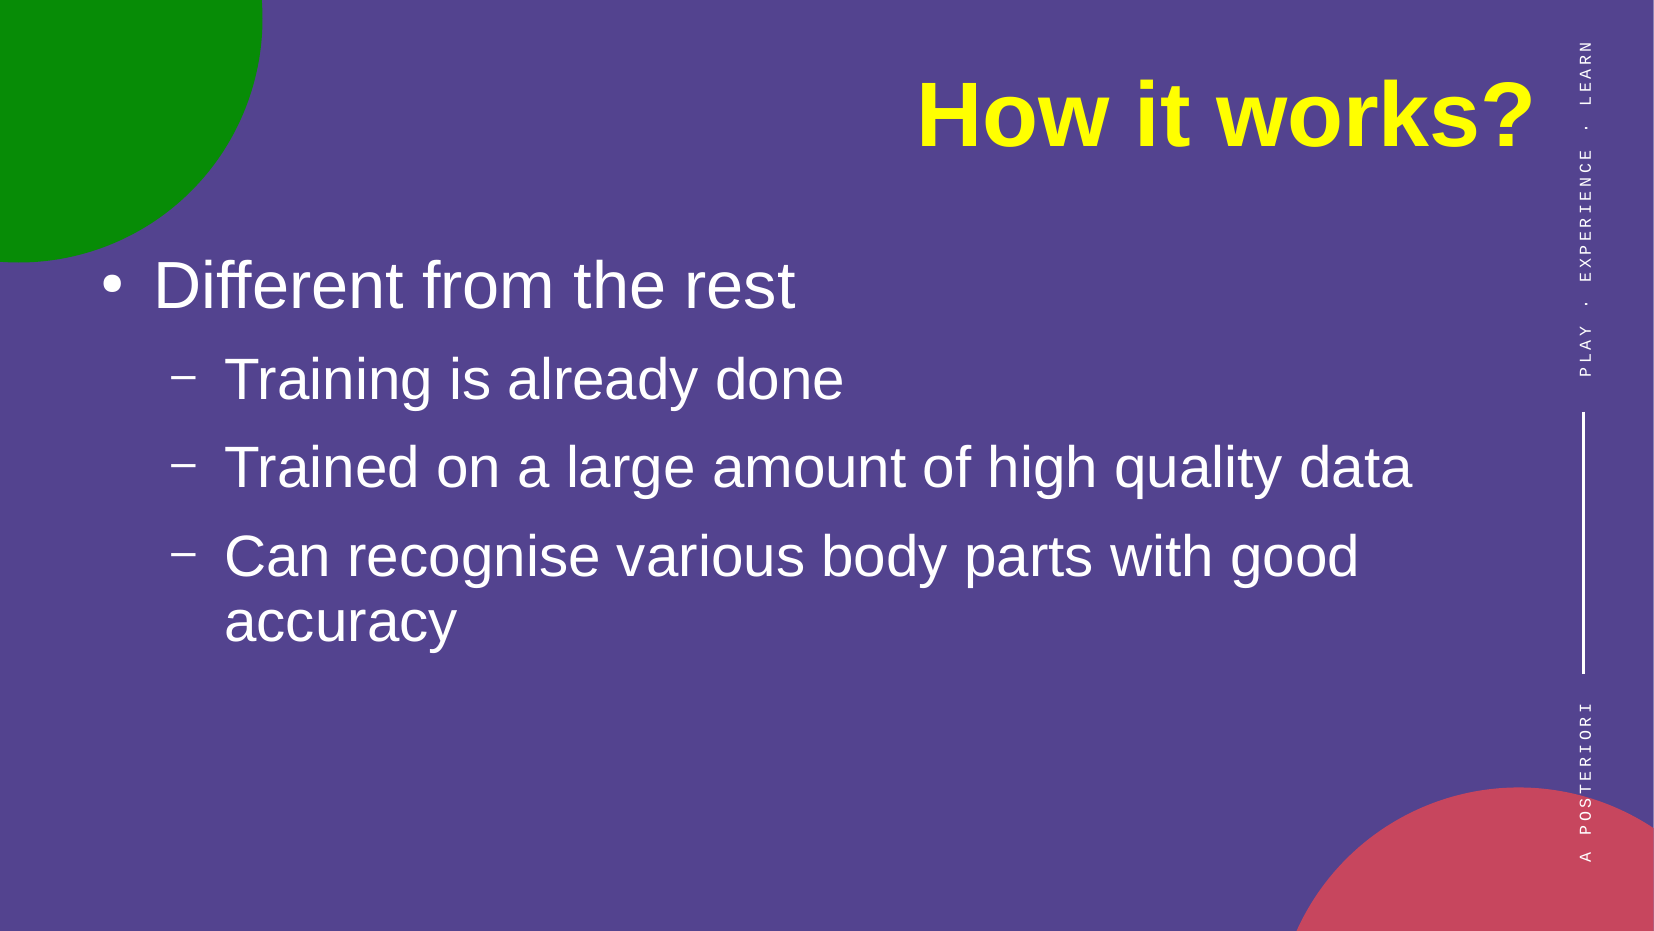

# How it works?
Different from the rest
Training is already done
Trained on a large amount of high quality data
Can recognise various body parts with good accuracy